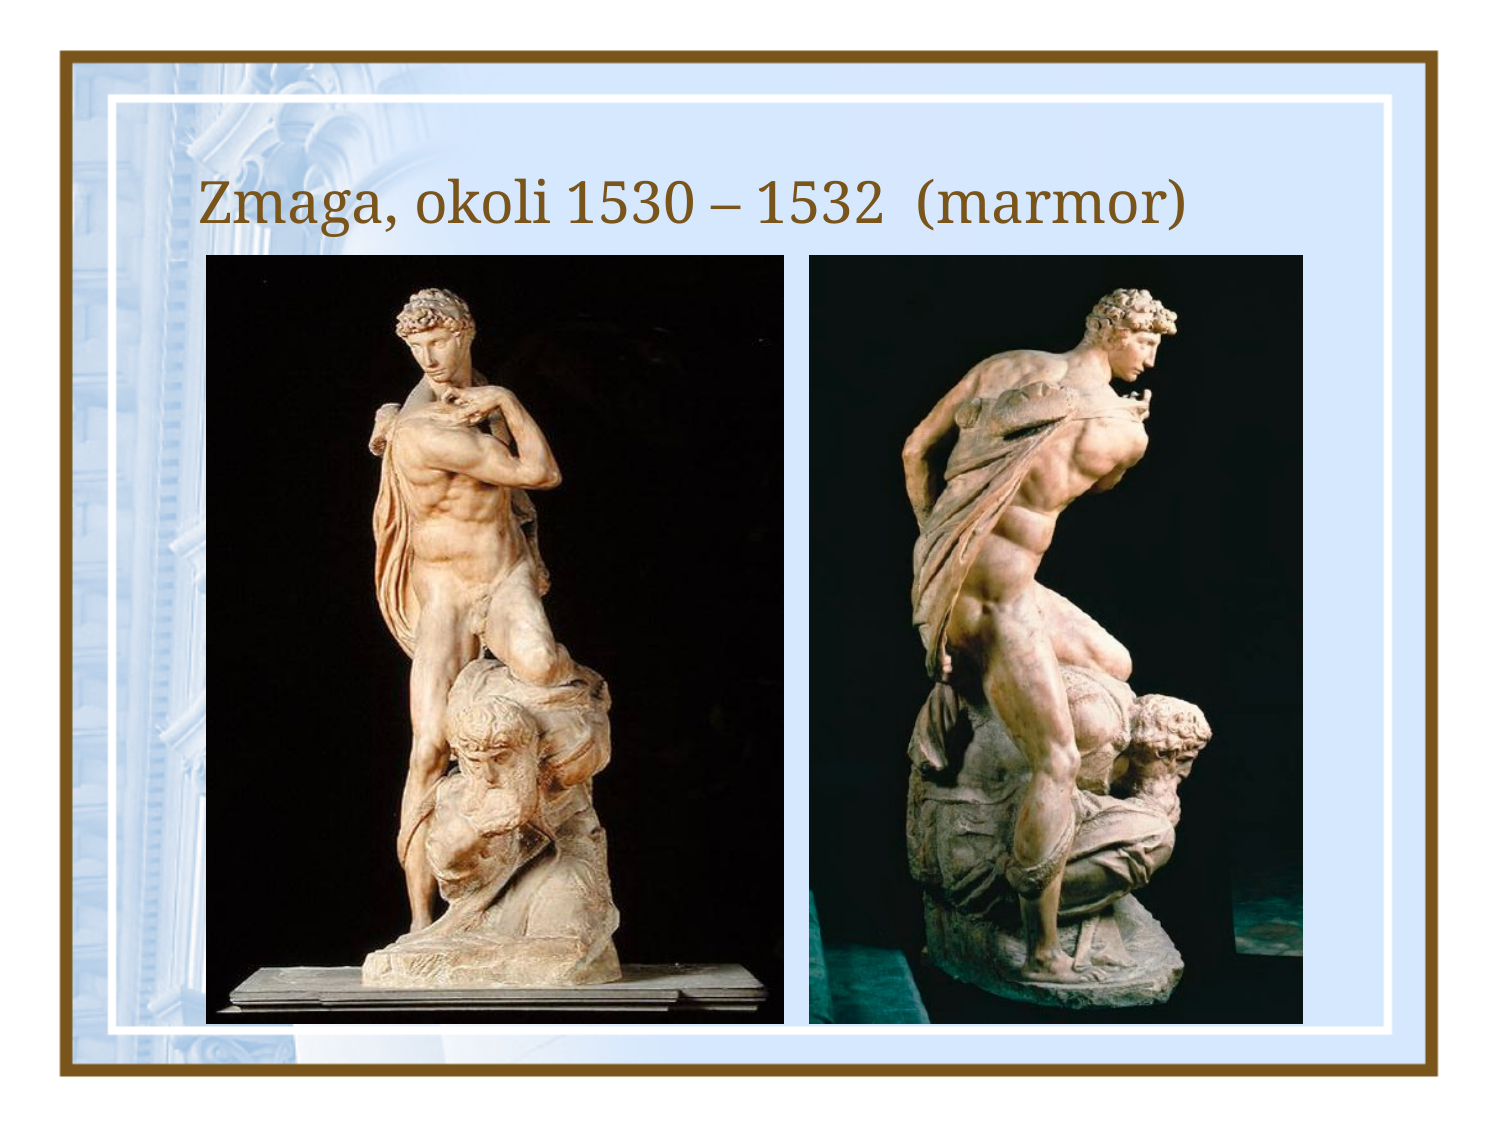

# Zmaga, okoli 1530 – 1532 (marmor)